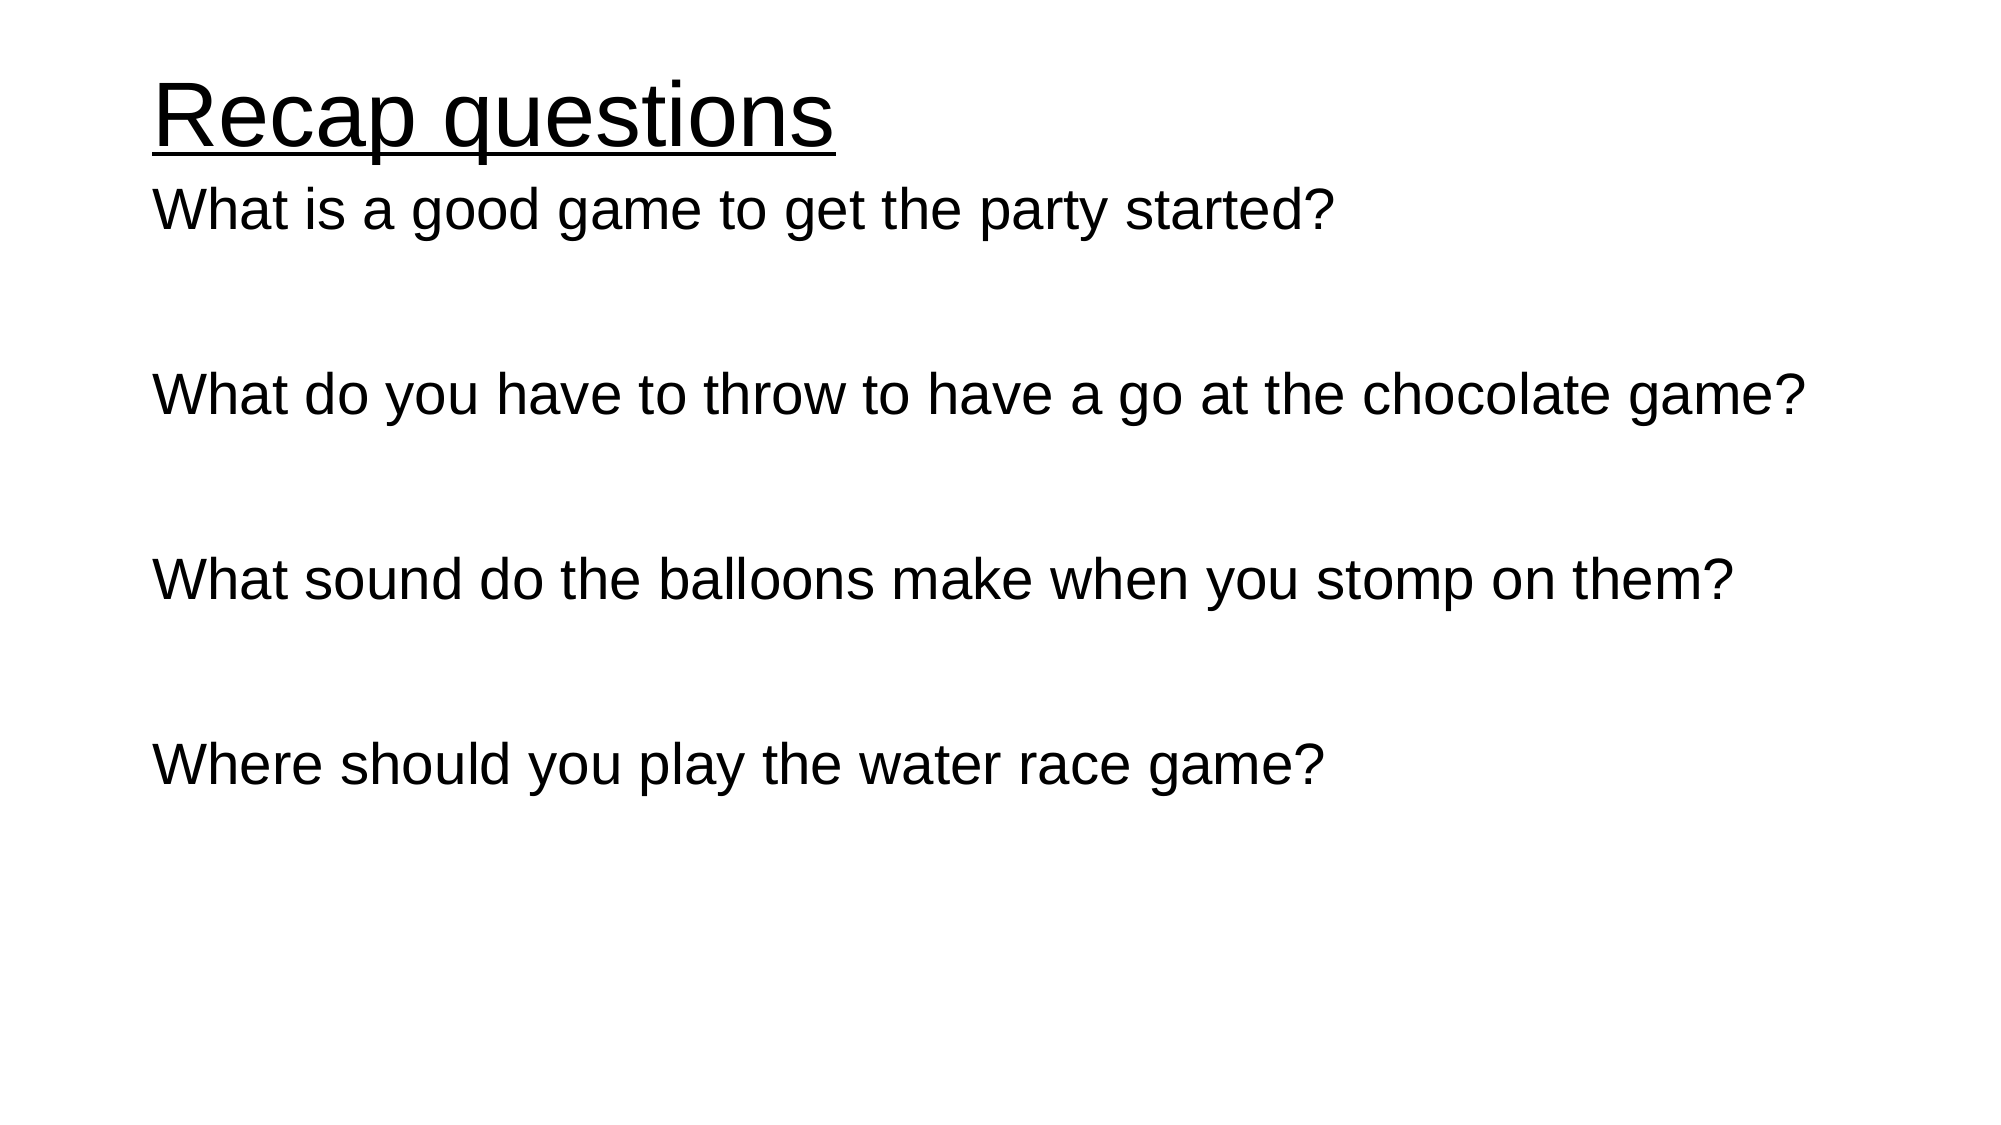

# Recap questions
What is a good game to get the party started?
What do you have to throw to have a go at the chocolate game?
What sound do the balloons make when you stomp on them?
Where should you play the water race game?